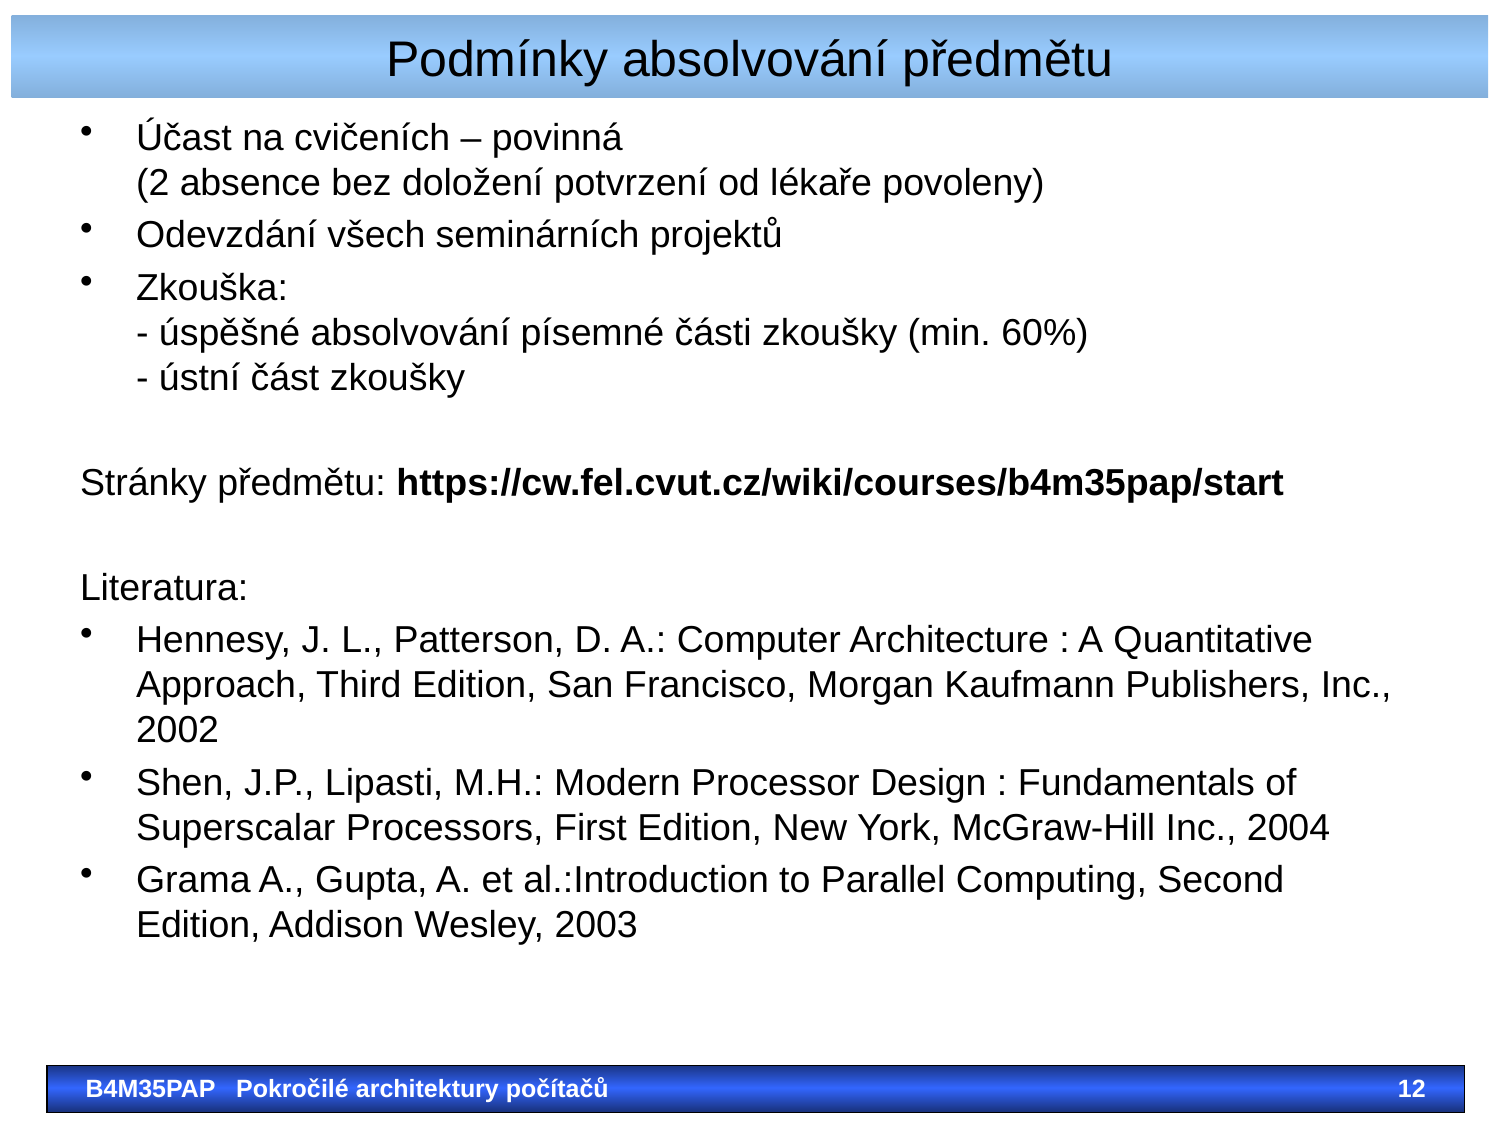

# Podmínky absolvování předmětu
Účast na cvičeních – povinná
(2 absence bez doložení potvrzení od lékaře povoleny)
Odevzdání všech seminárních projektů
Zkouška:
- úspěšné absolvování písemné části zkoušky (min. 60%)
- ústní část zkoušky
Stránky předmětu: https://cw.fel.cvut.cz/wiki/courses/b4m35pap/start
Literatura:
Hennesy, J. L., Patterson, D. A.: Computer Architecture : A Quantitative Approach, Third Edition, San Francisco, Morgan Kaufmann Publishers, Inc., 2002
Shen, J.P., Lipasti, M.H.: Modern Processor Design : Fundamentals of Superscalar Processors, First Edition, New York, McGraw-Hill Inc., 2004
Grama A., Gupta, A. et al.:Introduction to Parallel Computing, Second Edition, Addison Wesley, 2003
B4M35PAP Pokročilé architektury počítačů